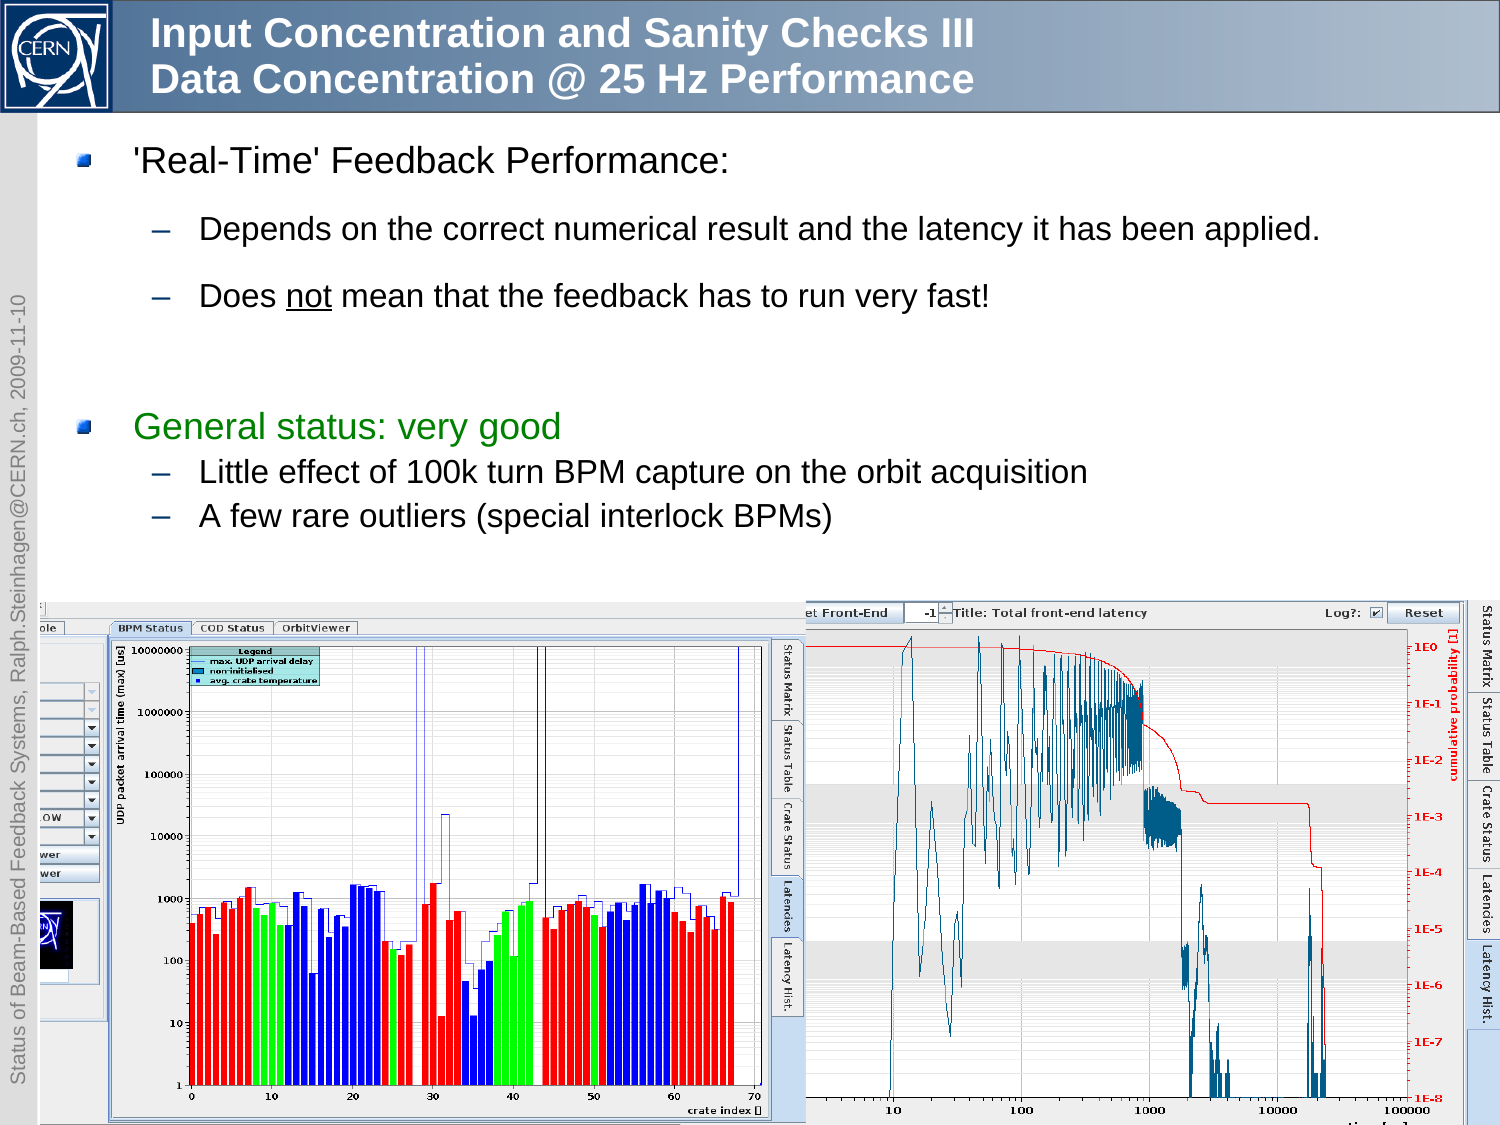

# Input Concentration and Sanity Checks III Data Concentration @ 25 Hz Performance
'Real-Time' Feedback Performance:
Depends on the correct numerical result and the latency it has been applied.
Does not mean that the feedback has to run very fast!
General status: very good
Little effect of 100k turn BPM capture on the orbit acquisition
A few rare outliers (special interlock BPMs)